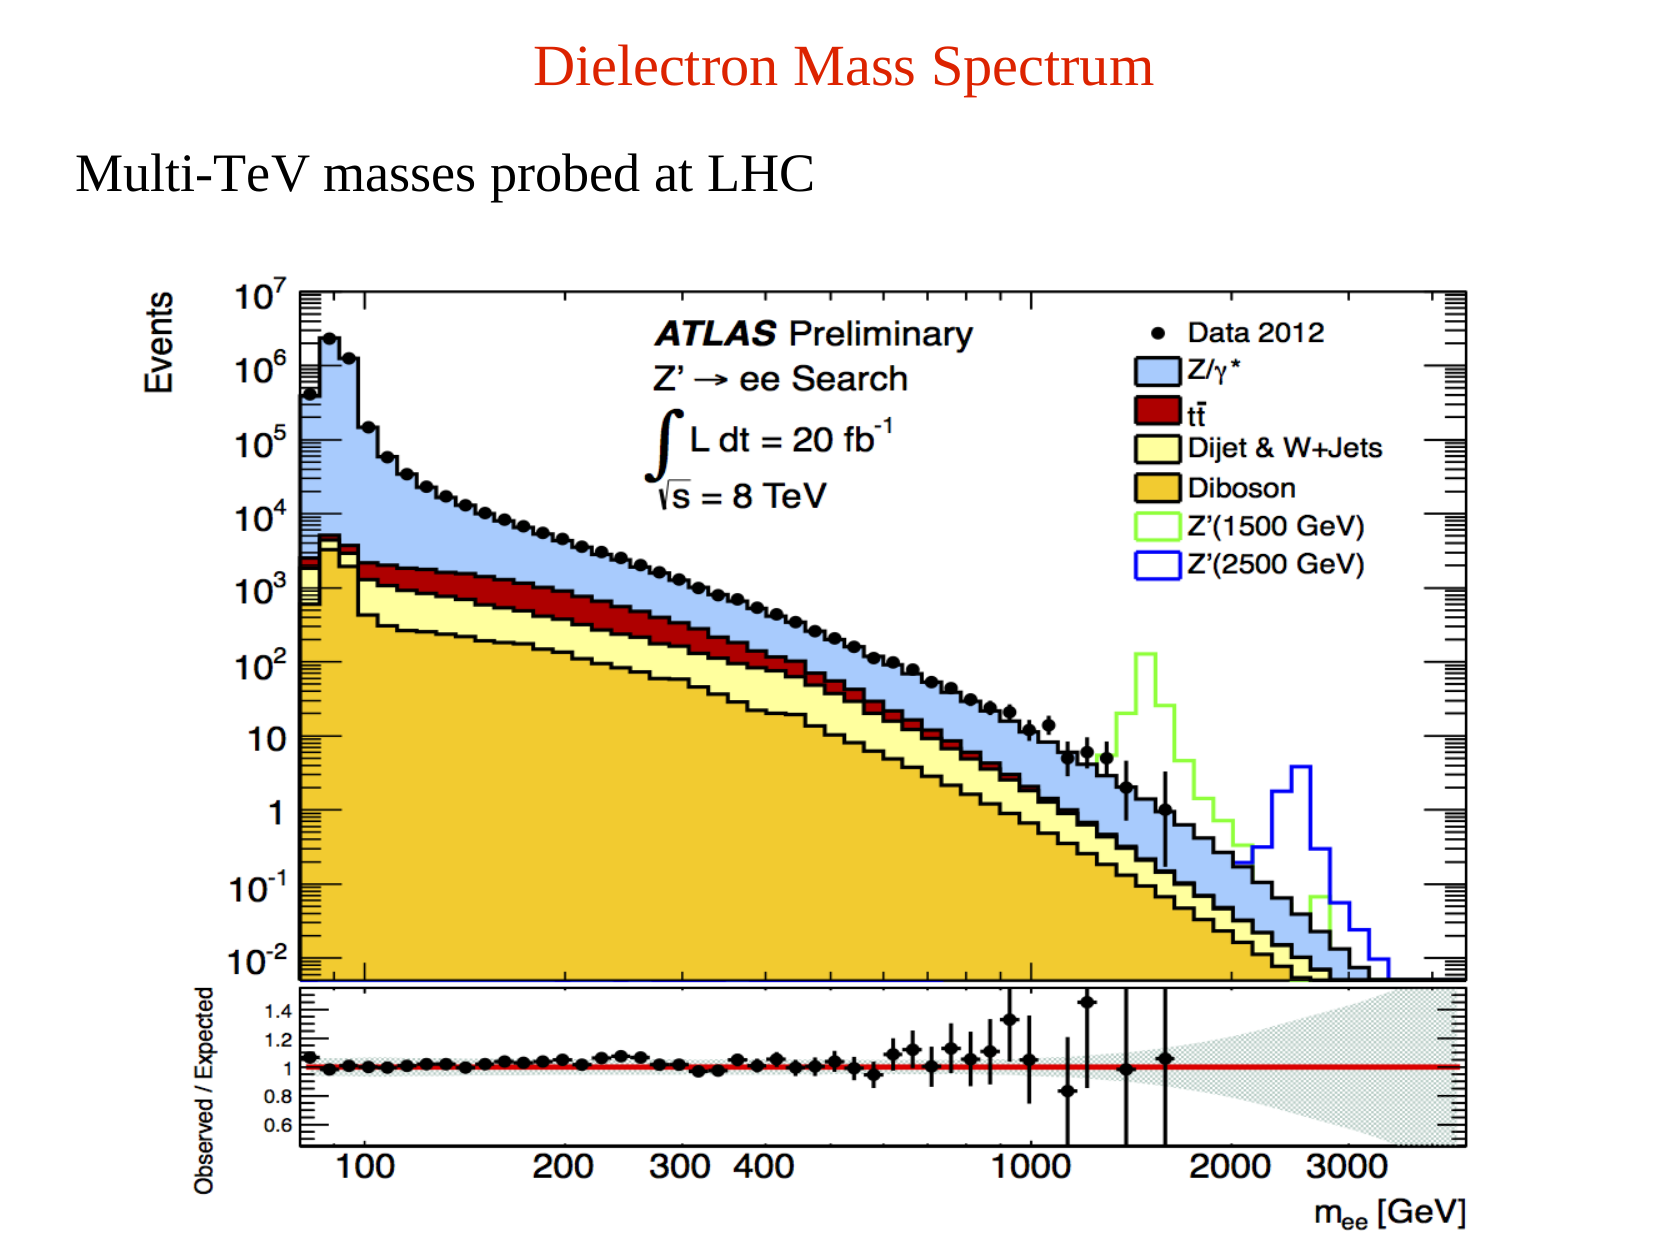

# Dielectron Mass Spectrum
 Multi-TeV masses probed at LHC